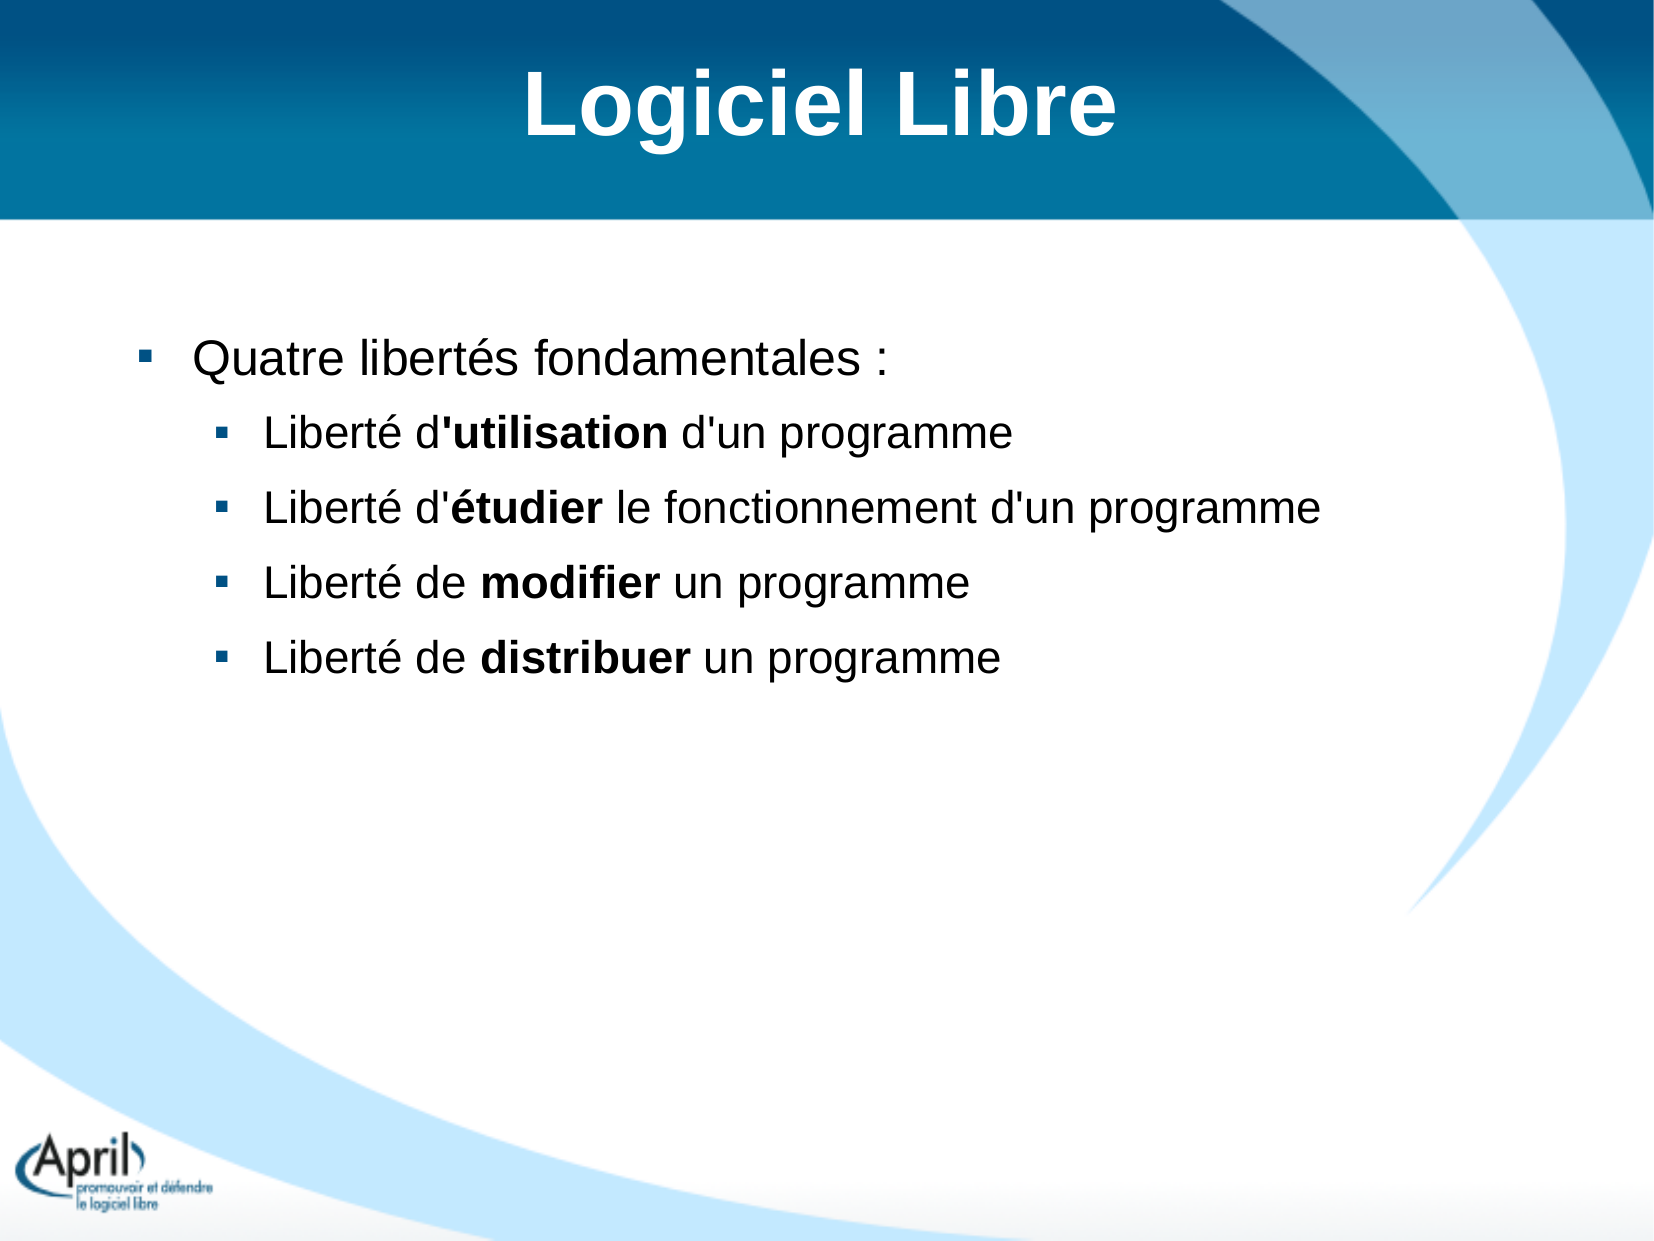

# Logiciel Libre
Quatre libertés fondamentales :
Liberté d'utilisation d'un programme
Liberté d'étudier le fonctionnement d'un programme
Liberté de modifier un programme
Liberté de distribuer un programme